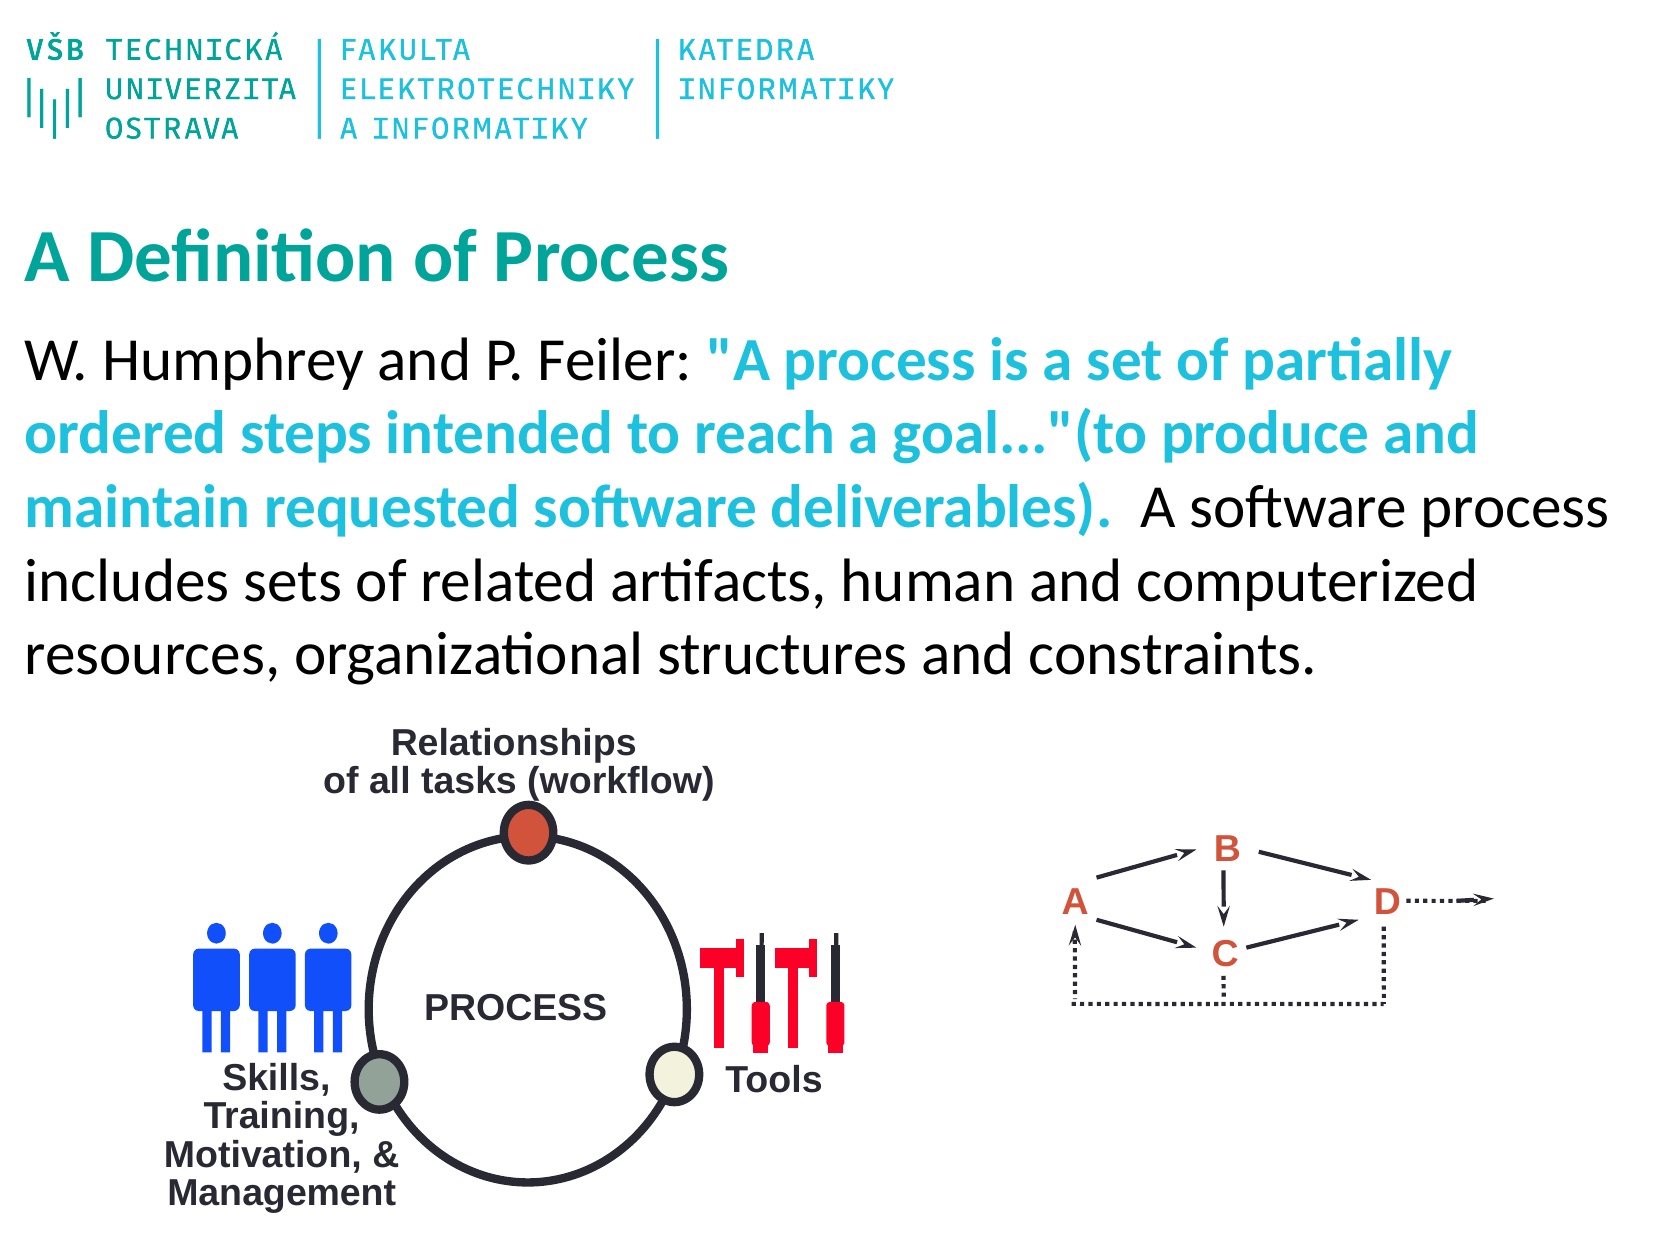

# A Definition of Process
W. Humphrey and P. Feiler: "A process is a set of partially ordered steps intended to reach a goal..."(to produce and maintain requested software deliverables). A software process includes sets of related artifacts, human and computerized resources, organizational structures and constraints.
Relationships
of all tasks (workflow)
PROCESS
Skills,
Training,
Motivation, &
Management
Tools
B
A
D
C